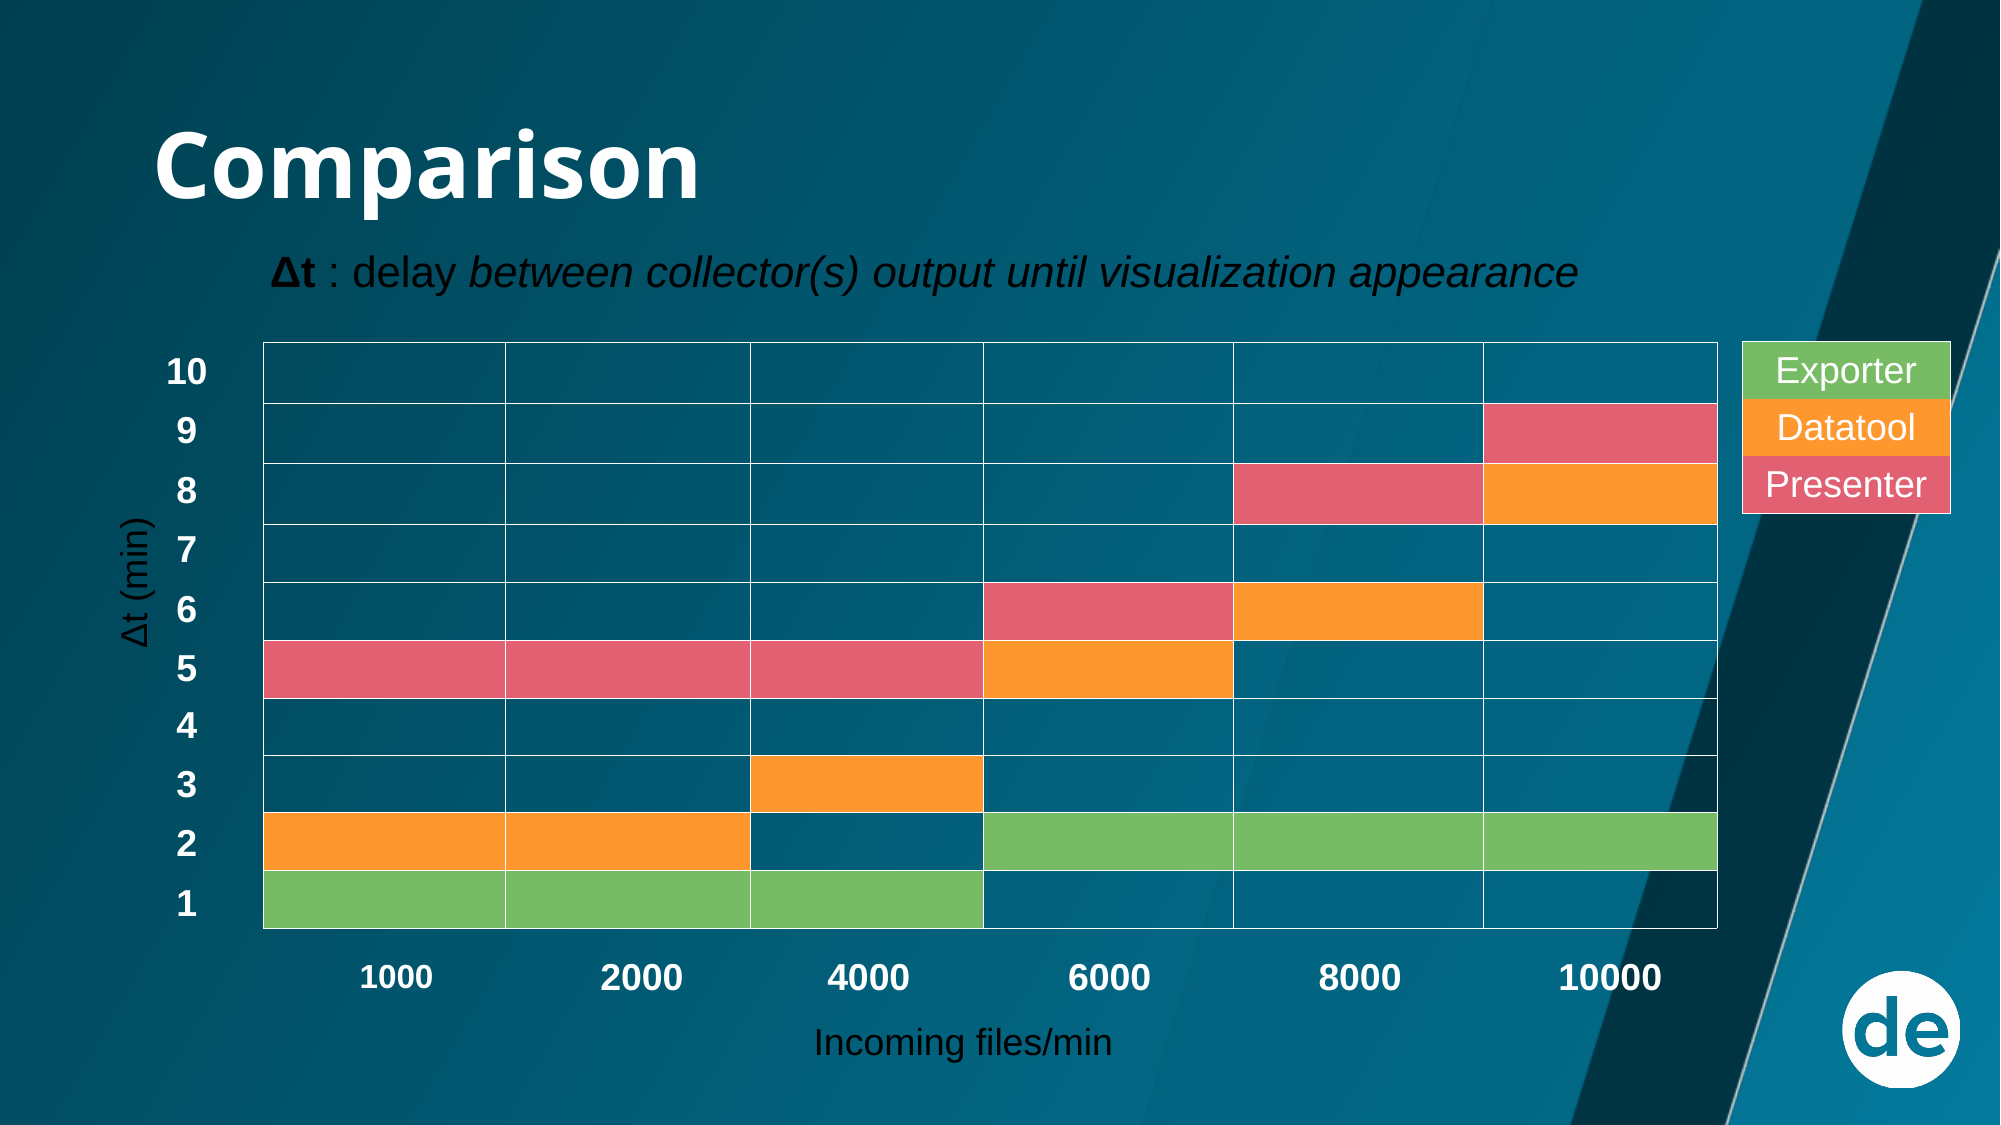

# Comparison
Δt : delay between collector(s) output until visualization appearance
| Exporter |
| --- |
| Datatool |
| Presenter |
| | | | | | |
| --- | --- | --- | --- | --- | --- |
| | | | | | |
| | | | | | |
| | | | | | |
| | | | | | |
| | | | | | |
| | | | | | |
| | | | | | |
| | | | | | |
| | | | | | |
| 10 |
| --- |
| 9 |
| 8 |
| 7 |
| 6 |
| 5 |
| 4 |
| 3 |
| 2 |
| 1 |
Δt (min)
| 1000 | 2000 | 4000 | 6000 | 8000 | 10000 |
| --- | --- | --- | --- | --- | --- |
Incoming files/min